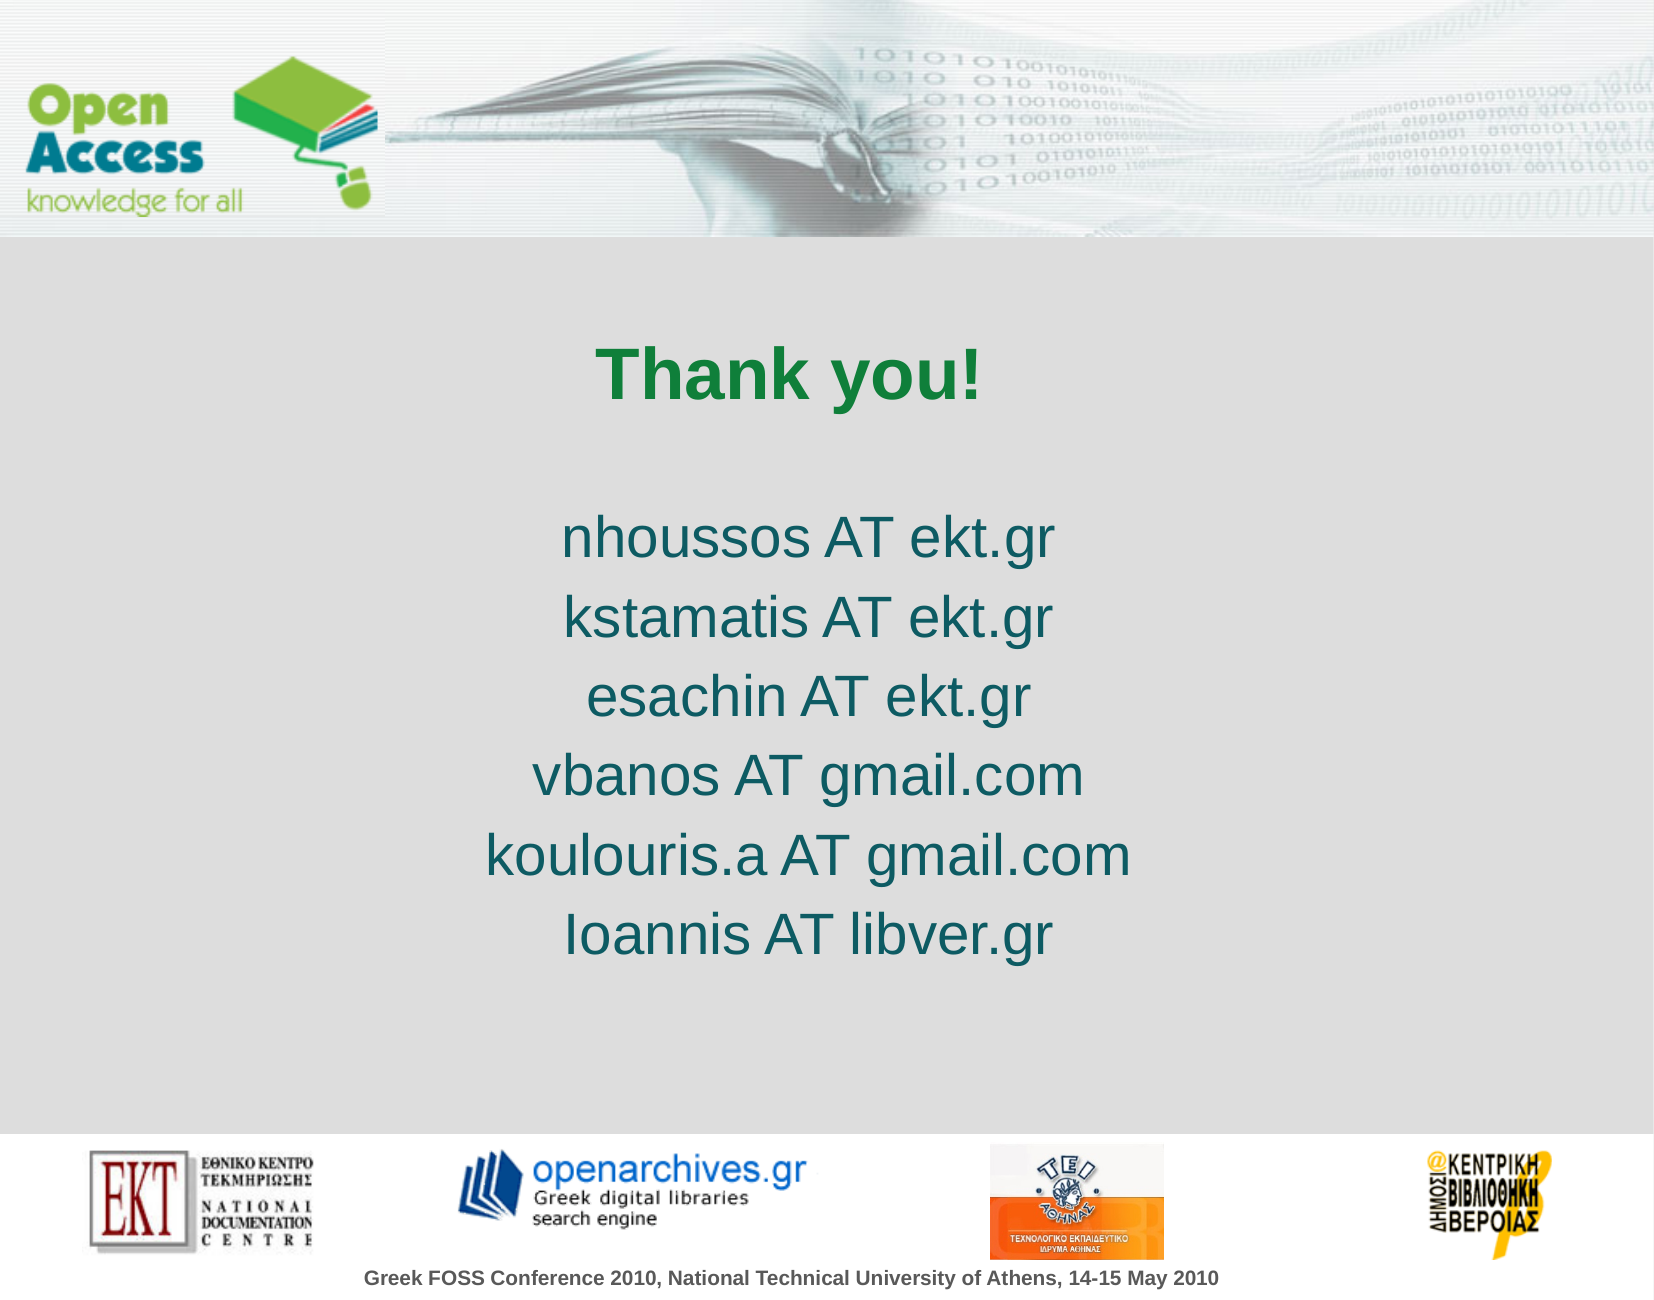

Thank you!
nhoussos AT ekt.gr
kstamatis AT ekt.gr
esachin AT ekt.gr
vbanos AT gmail.com
koulouris.a AT gmail.com
Ioannis AT libver.gr